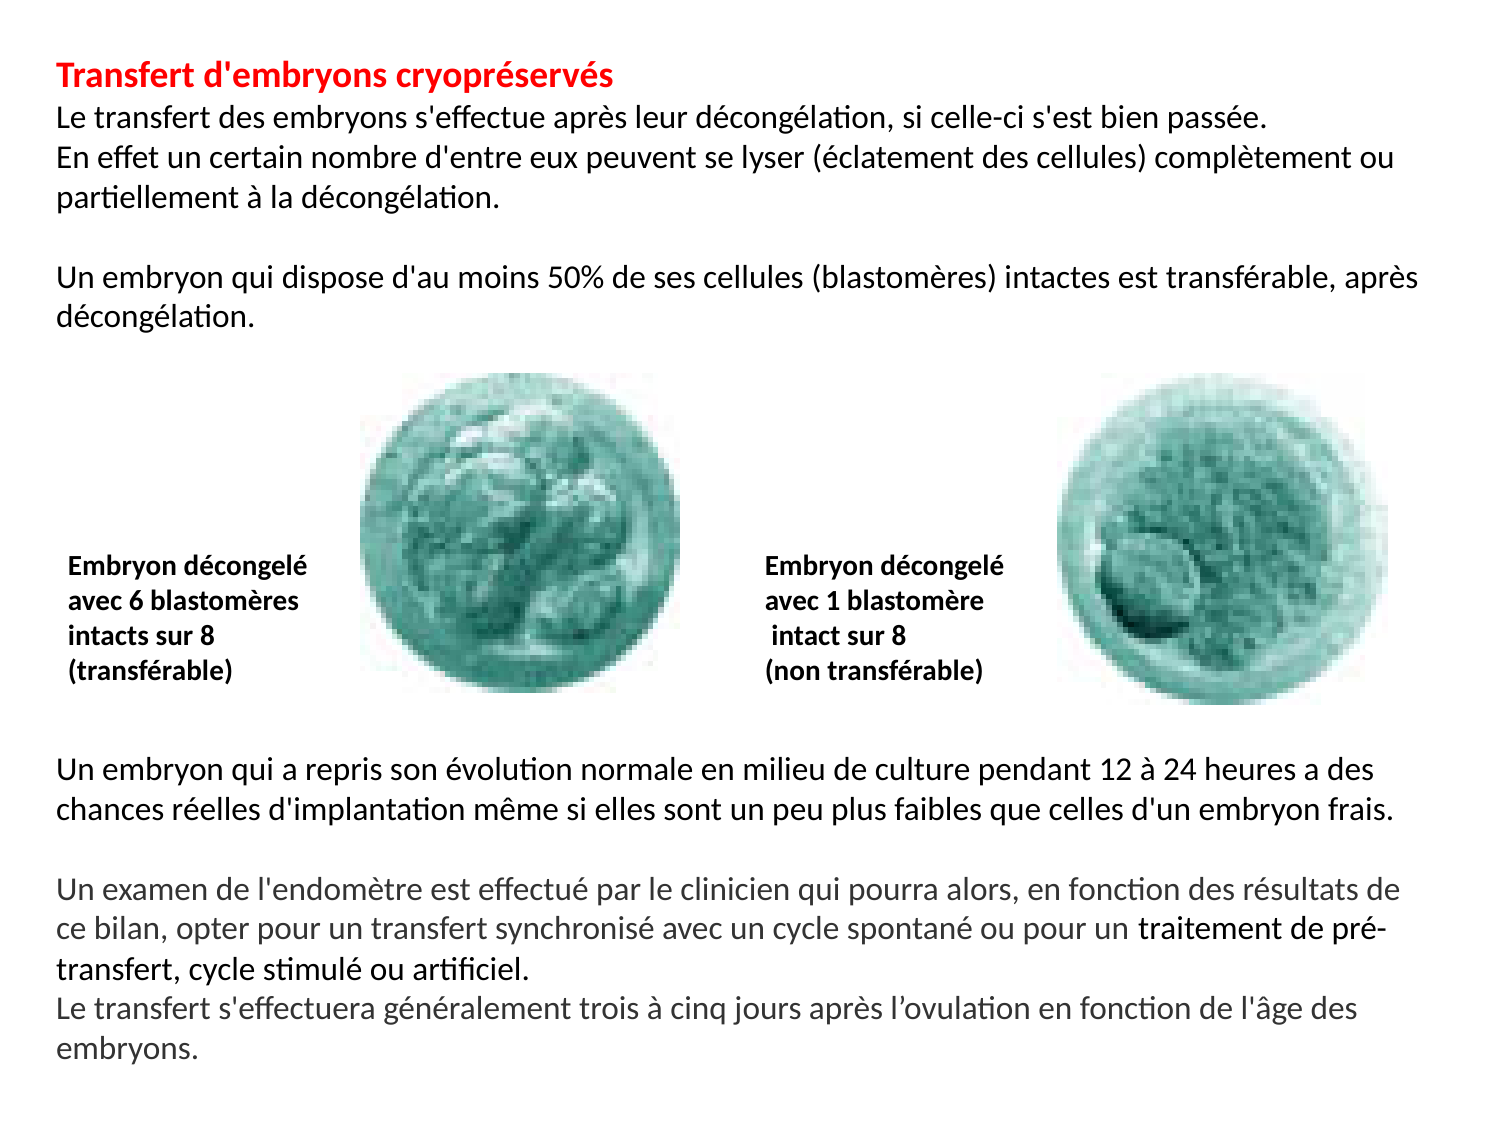

Transfert d'embryons cryopréservés
Le transfert des embryons s'effectue après leur décongélation, si celle-ci s'est bien passée.
En effet un certain nombre d'entre eux peuvent se lyser (éclatement des cellules) complètement ou partiellement à la décongélation.
Un embryon qui dispose d'au moins 50% de ses cellules (blastomères) intactes est transférable, après décongélation.
Embryon décongelé
avec 6 blastomères
intacts sur 8
(transférable)
Embryon décongelé
avec 1 blastomère
 intact sur 8
(non transférable)
Un embryon qui a repris son évolution normale en milieu de culture pendant 12 à 24 heures a des chances réelles d'implantation même si elles sont un peu plus faibles que celles d'un embryon frais.
Un examen de l'endomètre est effectué par le clinicien qui pourra alors, en fonction des résultats de ce bilan, opter pour un transfert synchronisé avec un cycle spontané ou pour un traitement de pré-transfert, cycle stimulé ou artificiel.
Le transfert s'effectuera généralement trois à cinq jours après l’ovulation en fonction de l'âge des embryons.